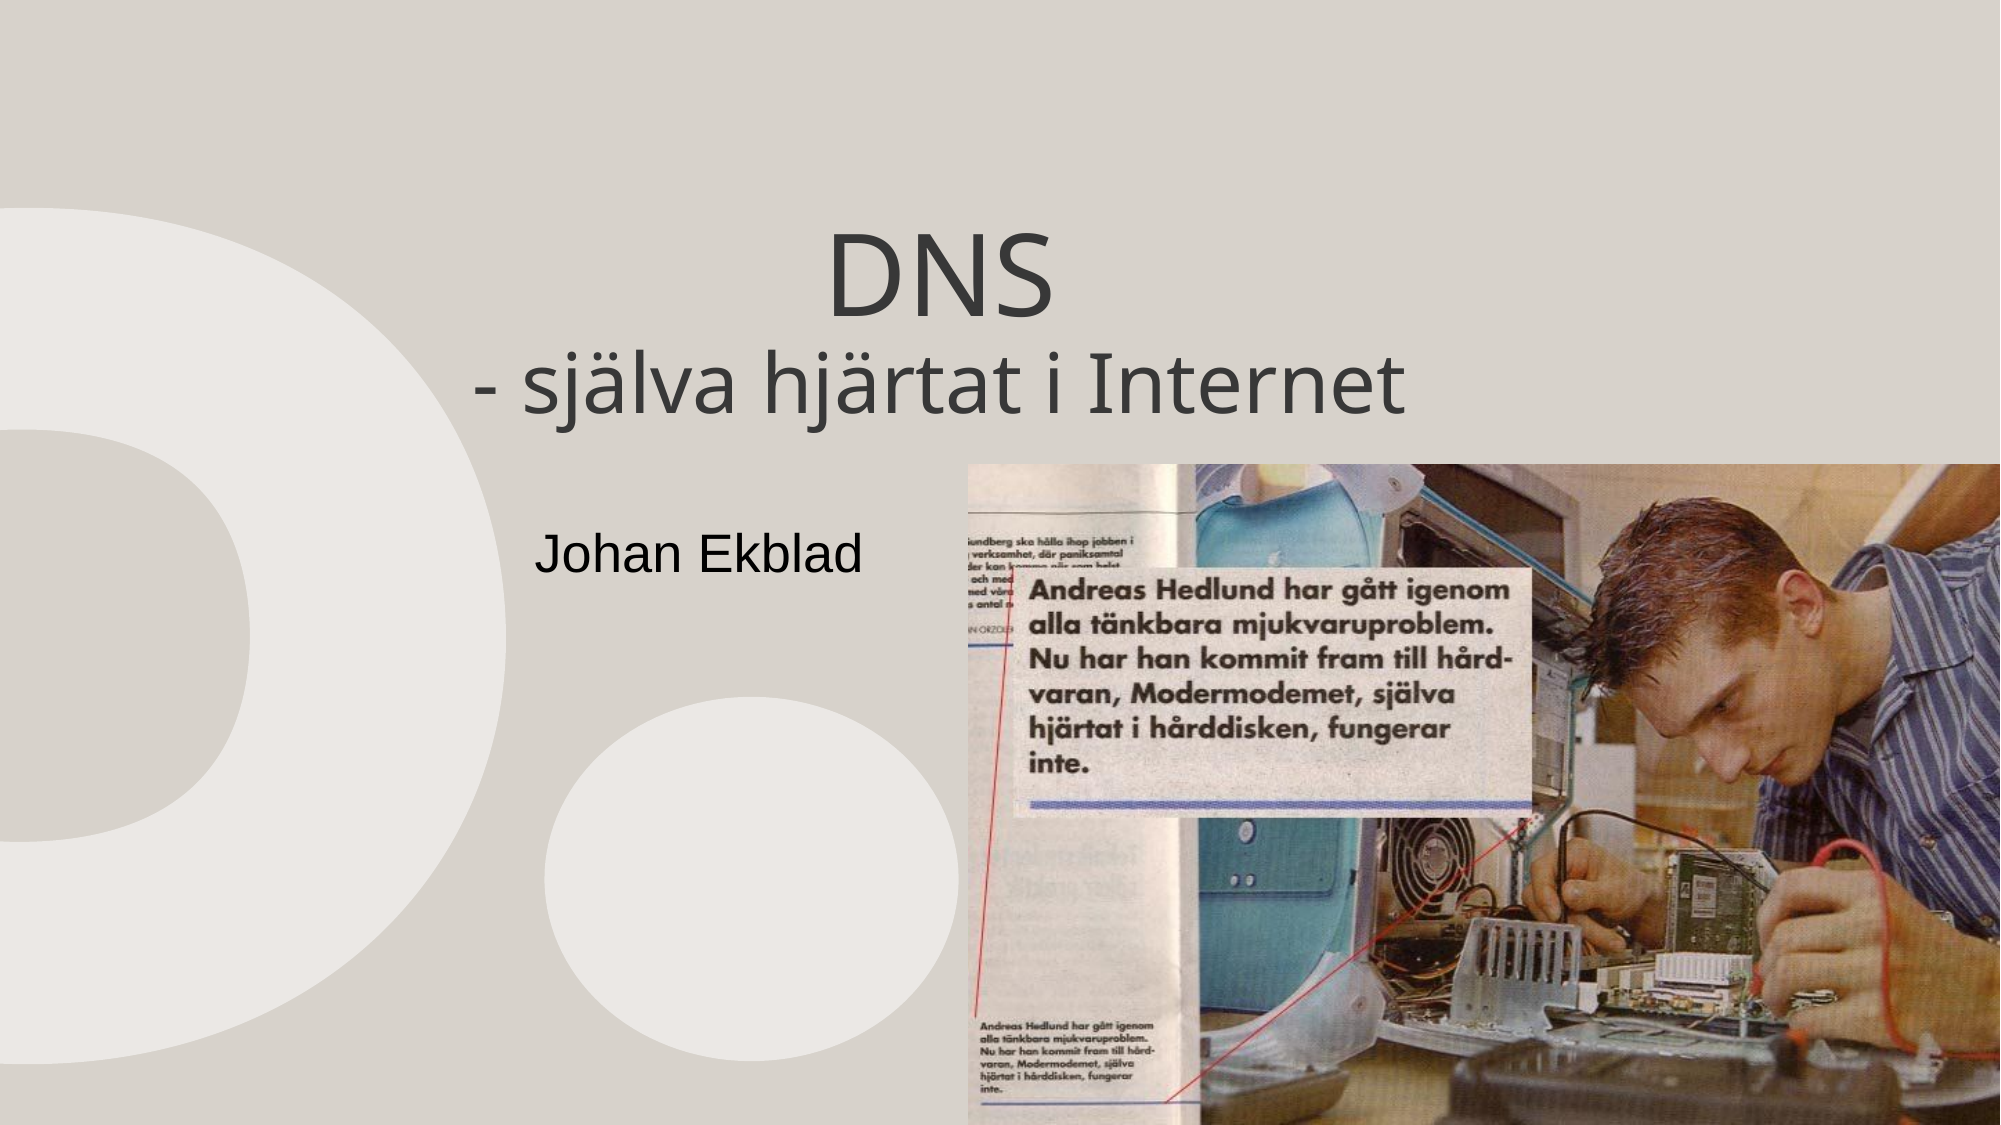

DNS
- själva hjärtat i Internet
# Johan Ekblad